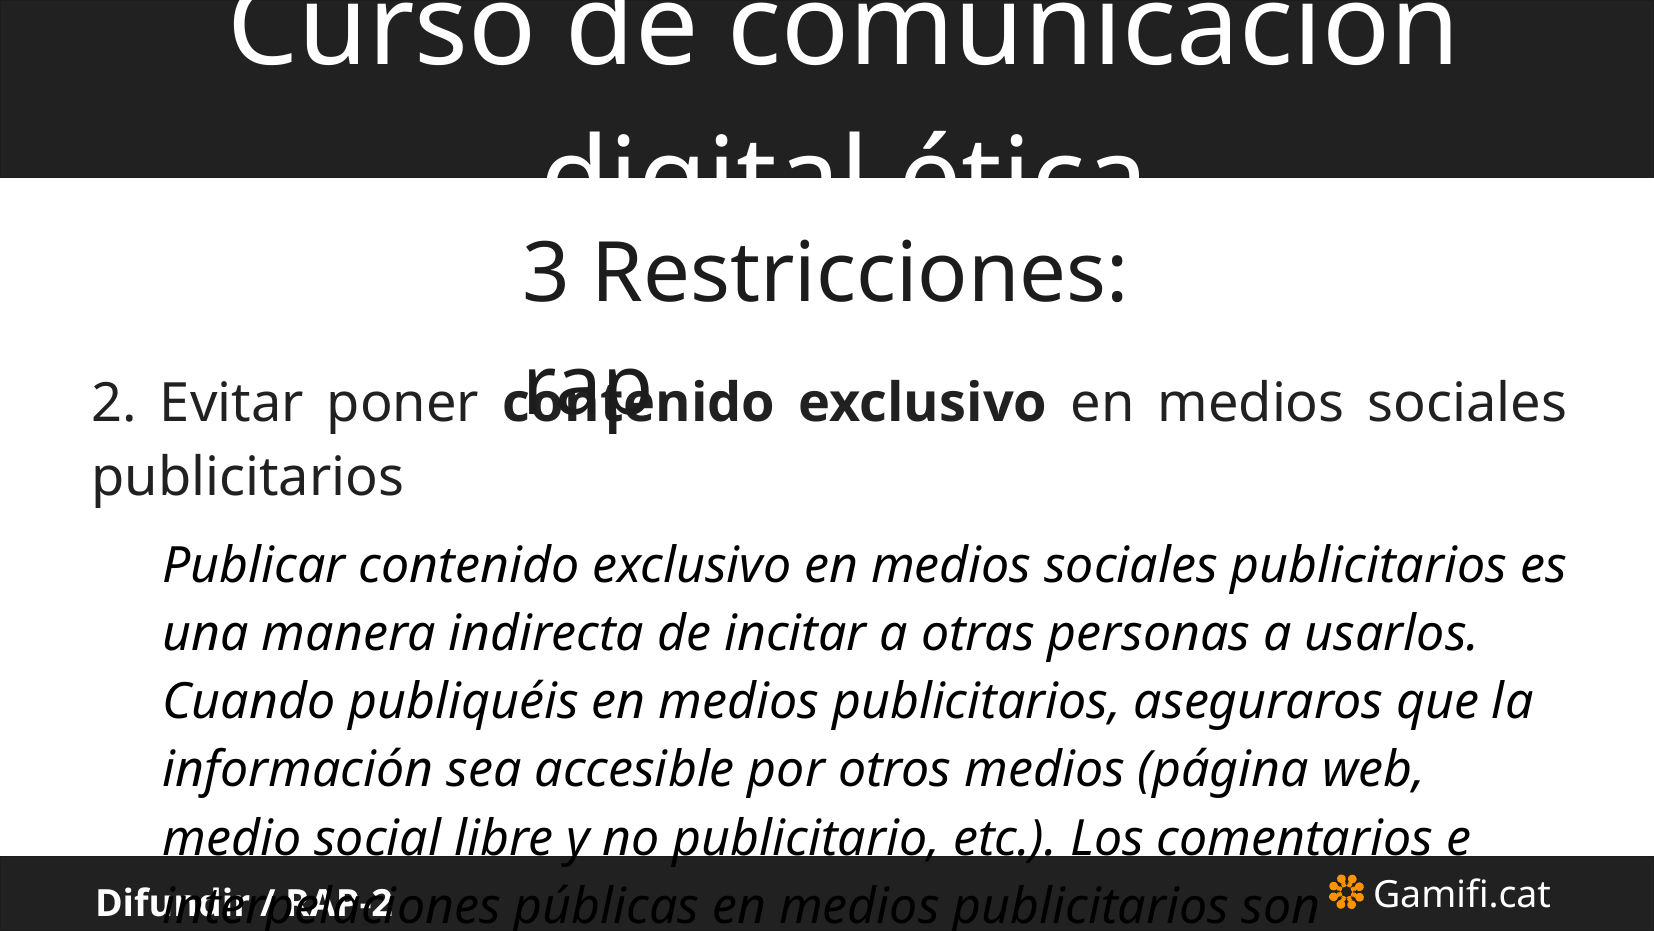

# Curso de comunicación digital ética
3 Restricciones: rap
2. Evitar poner contenido exclusivo en medios sociales publicitarios
Publicar contenido exclusivo en medios sociales publicitarios es una manera indirecta de incitar a otras personas a usarlos. Cuando publiquéis en medios publicitarios, aseguraros que la información sea accesible por otros medios (página web, medio social libre y no publicitario, etc.). Los comentarios e interpelaciones públicas en medios publicitarios son excepcionales.
Gamifi.cat
Difundir / RAP-2